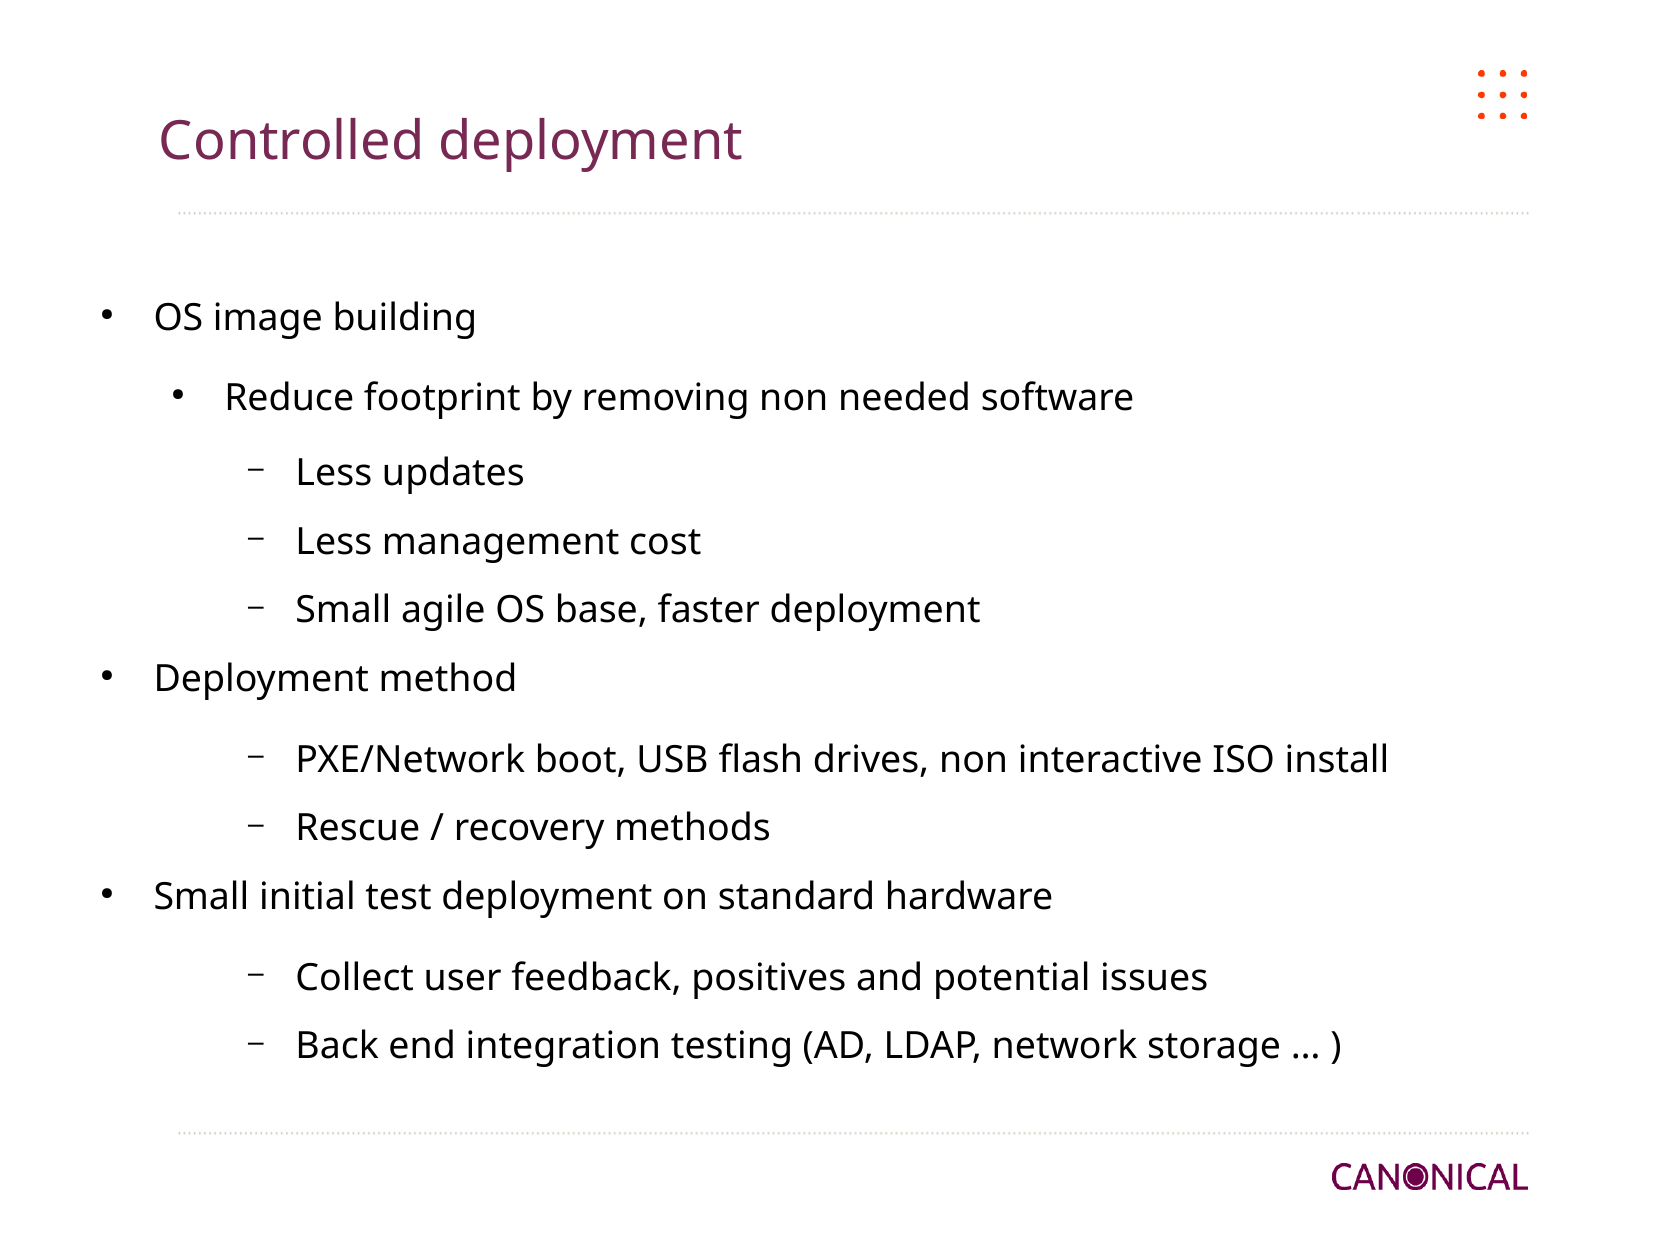

Controlled deployment
# OS image building
Reduce footprint by removing non needed software
Less updates
Less management cost
Small agile OS base, faster deployment
Deployment method
PXE/Network boot, USB flash drives, non interactive ISO install
Rescue / recovery methods
Small initial test deployment on standard hardware
Collect user feedback, positives and potential issues
Back end integration testing (AD, LDAP, network storage … )